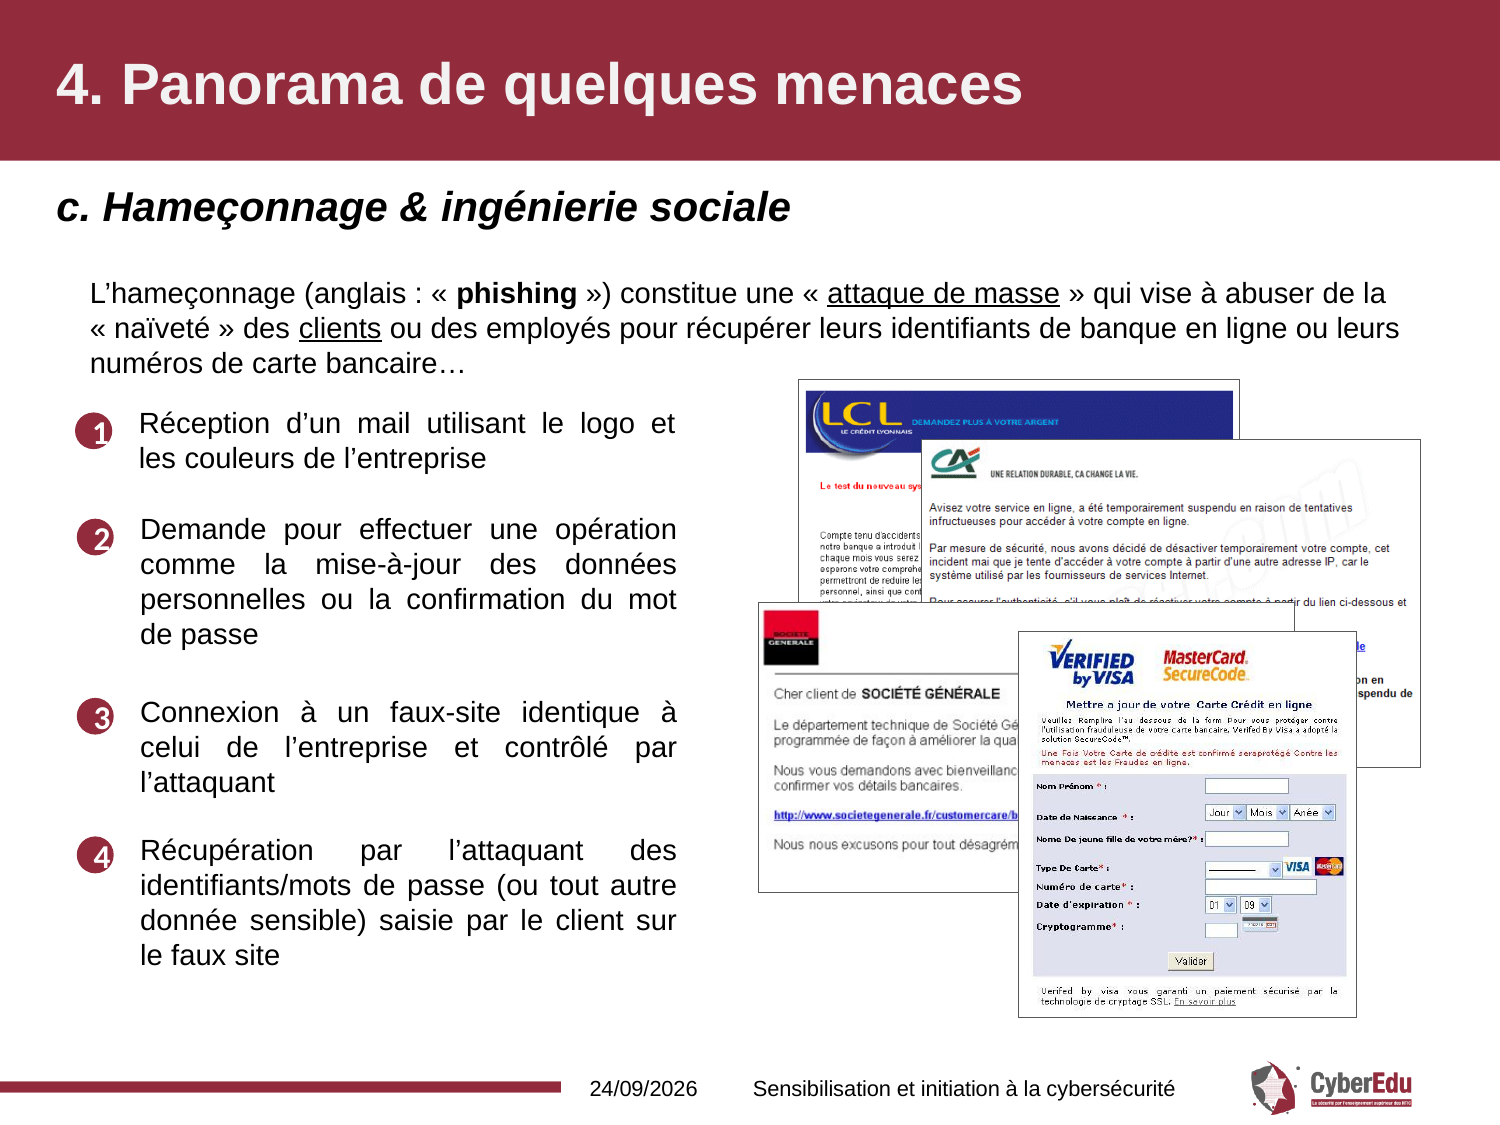

# 4. Panorama de quelques menaces
c. Hameçonnage & ingénierie sociale
L’hameçonnage (anglais : « phishing ») constitue une « attaque de masse » qui vise à abuser de la « naïveté » des clients ou des employés pour récupérer leurs identifiants de banque en ligne ou leurs numéros de carte bancaire…
Réception d’un mail utilisant le logo et les couleurs de l’entreprise
1
Demande pour effectuer une opération comme la mise-à-jour des données personnelles ou la confirmation du mot de passe
2
Connexion à un faux-site identique à celui de l’entreprise et contrôlé par l’attaquant
3
Récupération par l’attaquant des identifiants/mots de passe (ou tout autre donnée sensible) saisie par le client sur le faux site
4
Sensibilisation et initiation à la cybersécurité